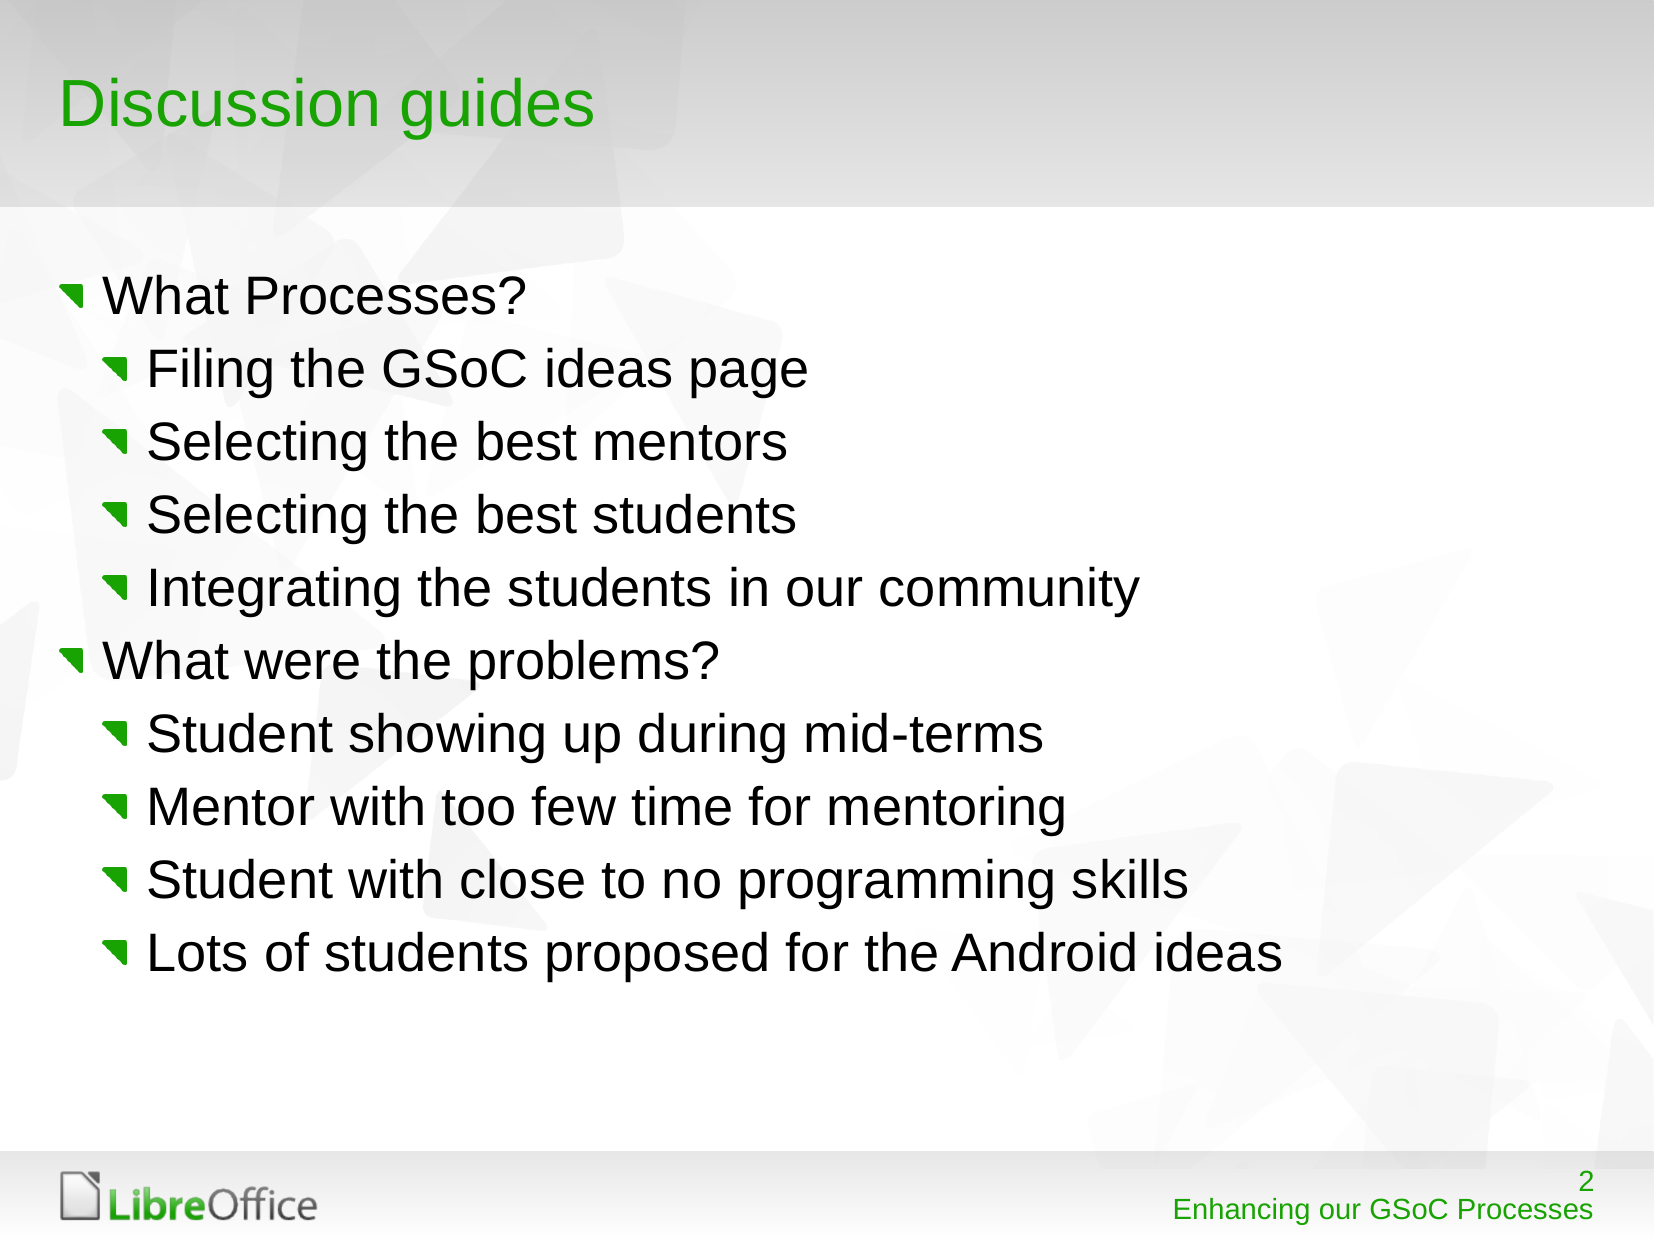

# Discussion guides
What Processes?
Filing the GSoC ideas page
Selecting the best mentors
Selecting the best students
Integrating the students in our community
What were the problems?
Student showing up during mid-terms
Mentor with too few time for mentoring
Student with close to no programming skills
Lots of students proposed for the Android ideas
2
Enhancing our GSoC Processes